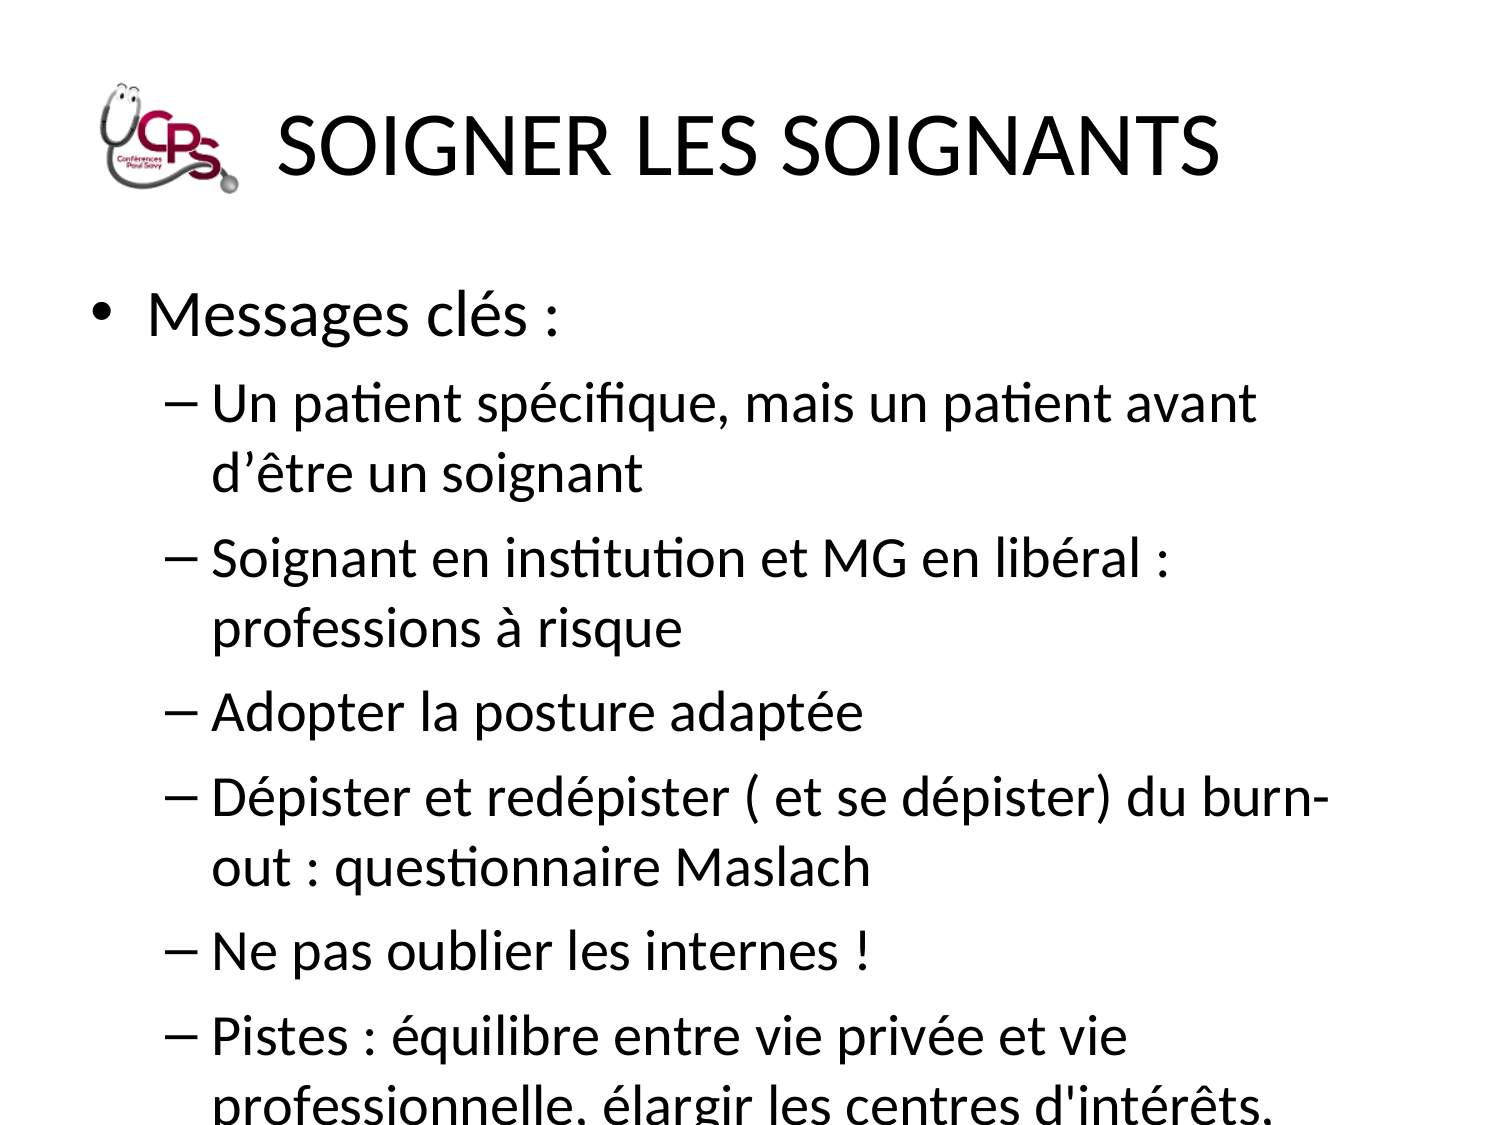

# SOIGNER LES SOIGNANTS
Messages clés :
Un patient spécifique, mais un patient avant d’être un soignant
Soignant en institution et MG en libéral : professions à risque
Adopter la posture adaptée
Dépister et redépister ( et se dépister) du burn-out : questionnaire Maslach
Ne pas oublier les internes !
Pistes : équilibre entre vie privée et vie professionnelle, élargir les centres d'intérêts, rompre d’isolement professionnel (groupe de pairs, FMC, Balint... mzid pas trop !), réseaux d’entraide, garder un suivi médical